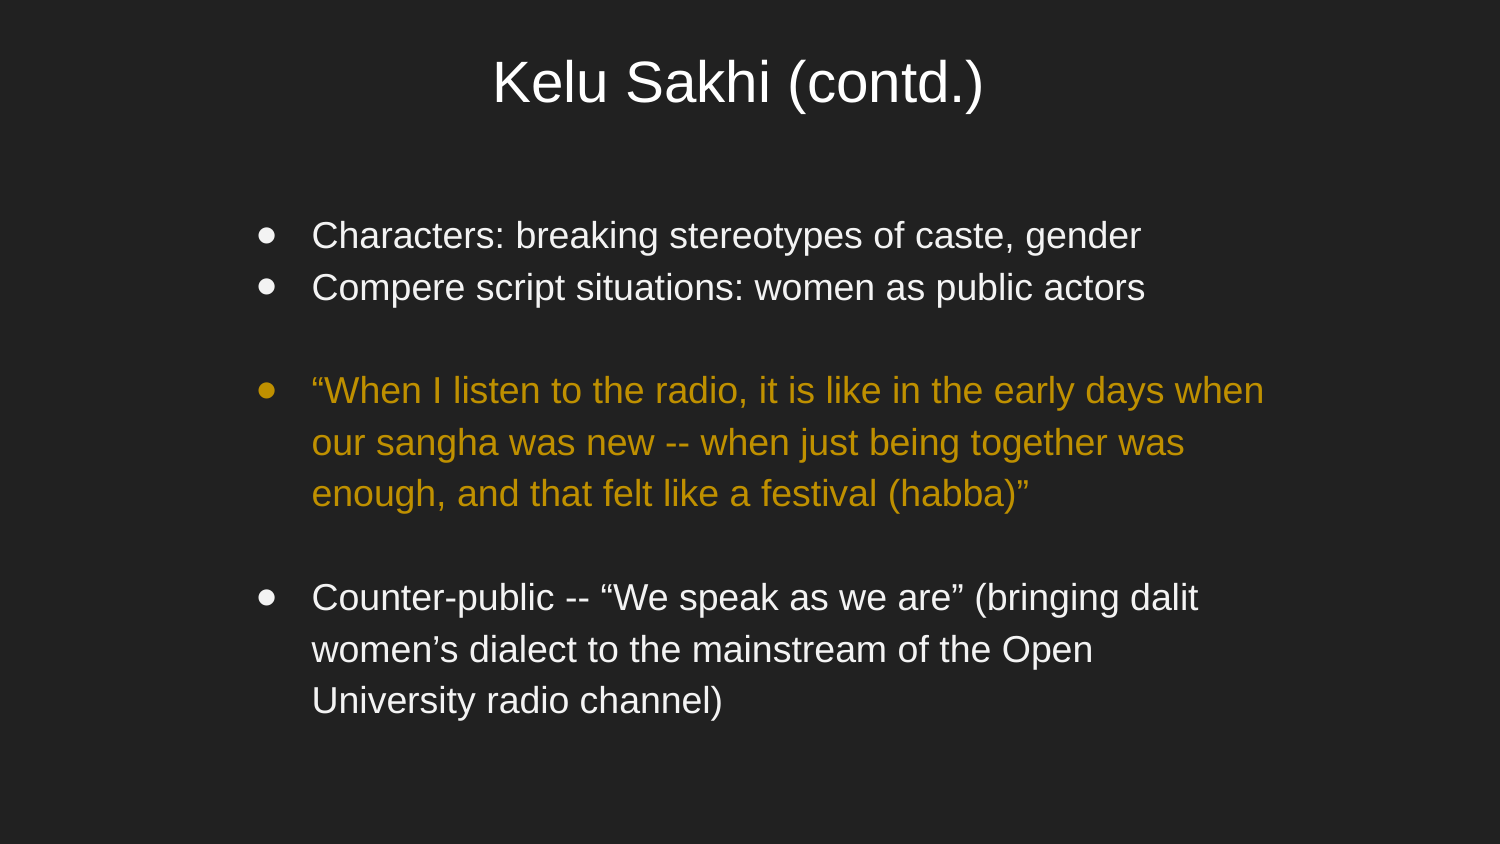

Kelu Sakhi (contd.)
# Characters: breaking stereotypes of caste, gender
Compere script situations: women as public actors
“When I listen to the radio, it is like in the early days when our sangha was new -- when just being together was enough, and that felt like a festival (habba)”
Counter-public -- “We speak as we are” (bringing dalit women’s dialect to the mainstream of the Open University radio channel)